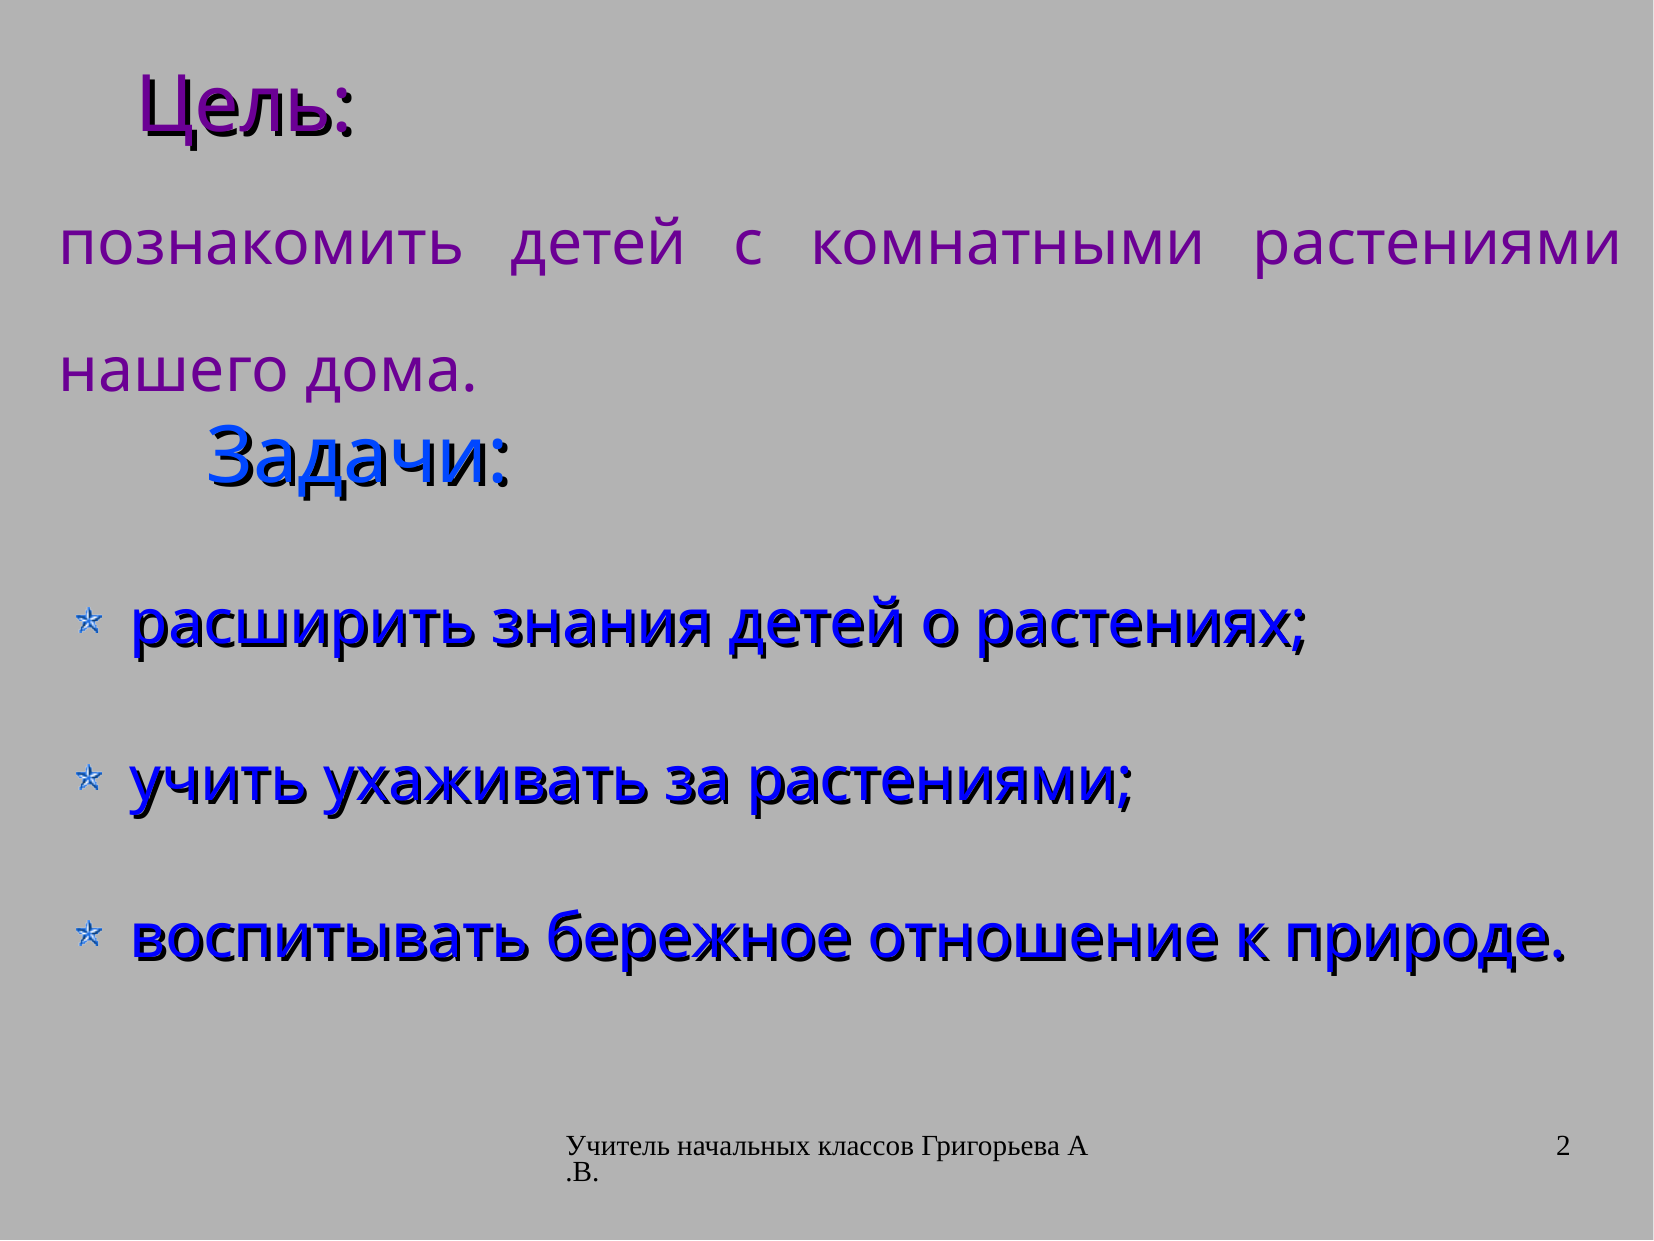

# Цель: познакомить детей с комнатными растениями нашего дома.
Задачи:
расширить знания детей о растениях;
учить ухаживать за растениями;
воспитывать бережное отношение к природе.
Учитель начальных классов Григорьева А.В.
2